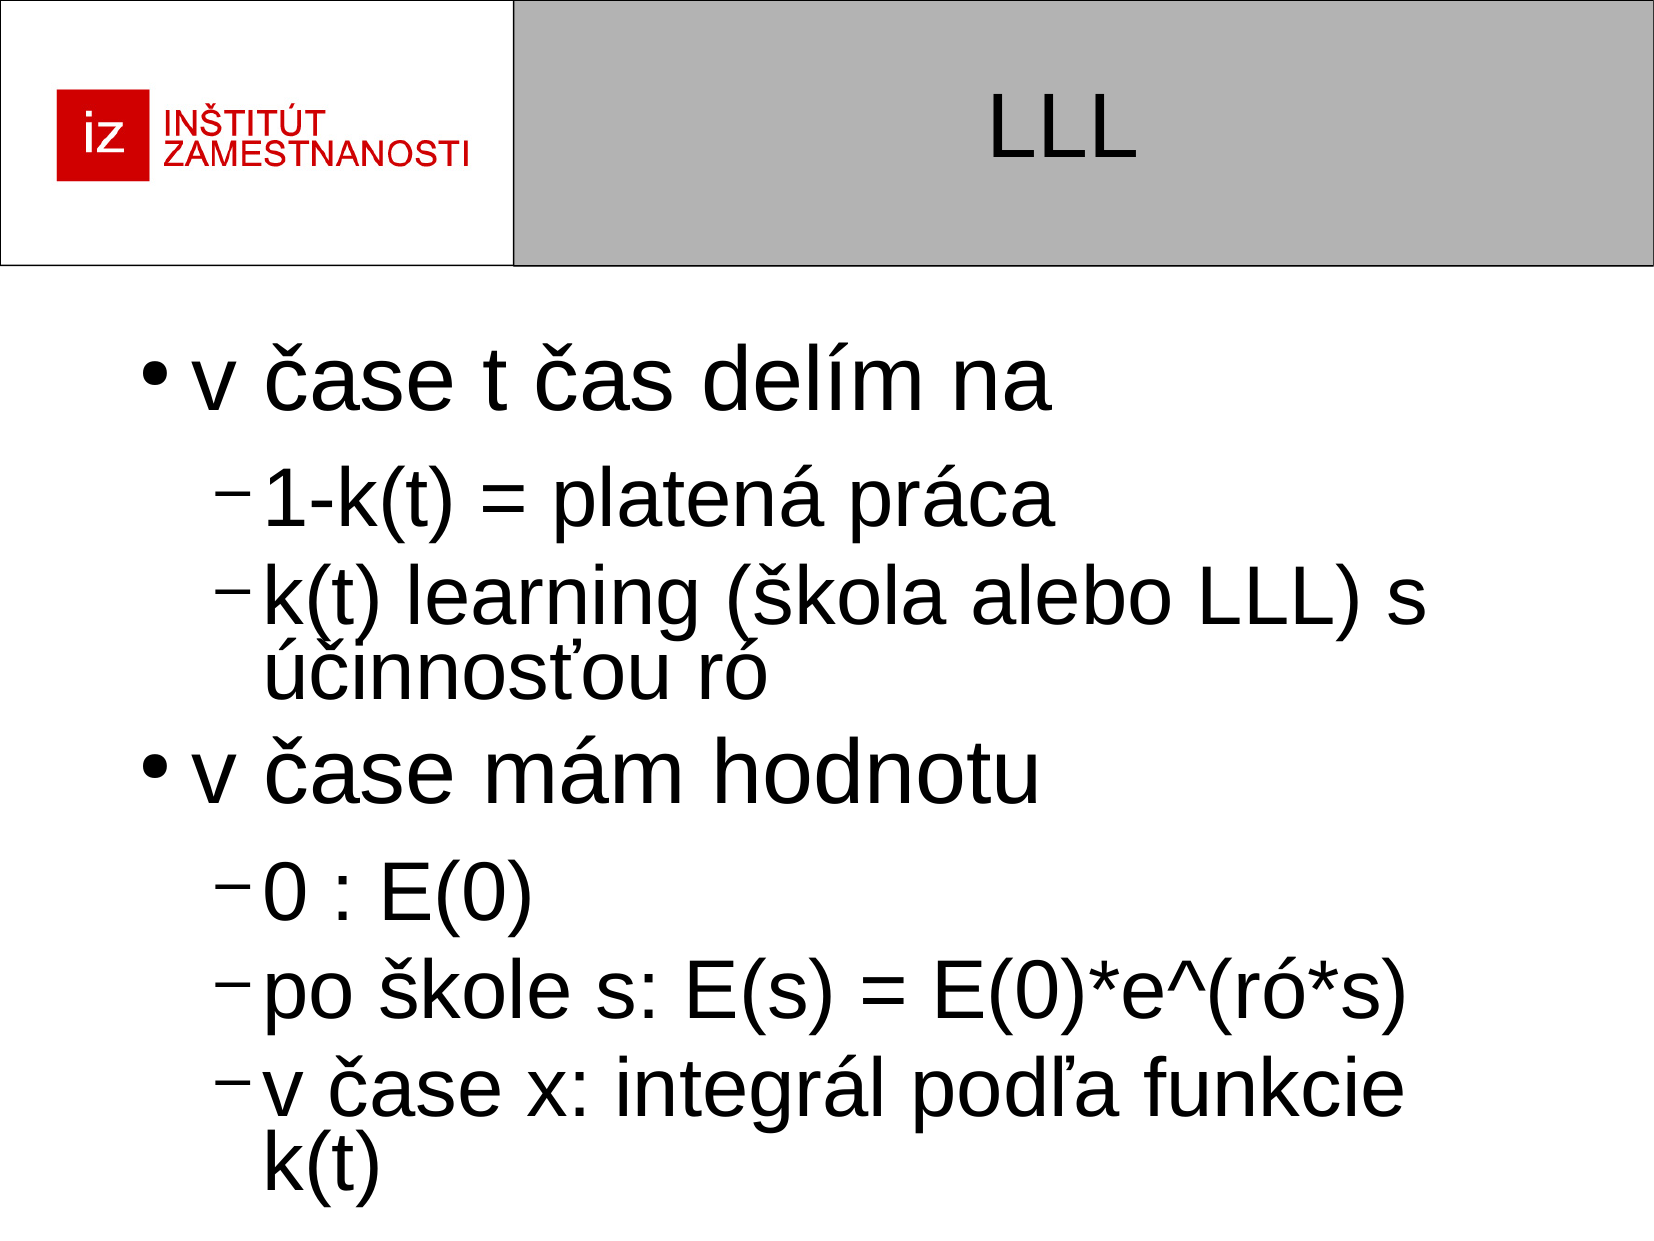

# LLL
v čase t čas delím na
1-k(t) = platená práca
k(t) learning (škola alebo LLL) s účinnosťou ró
v čase mám hodnotu
0 : E(0)
po škole s: E(s) = E(0)*e^(ró*s)
v čase x: integrál podľa funkcie k(t)